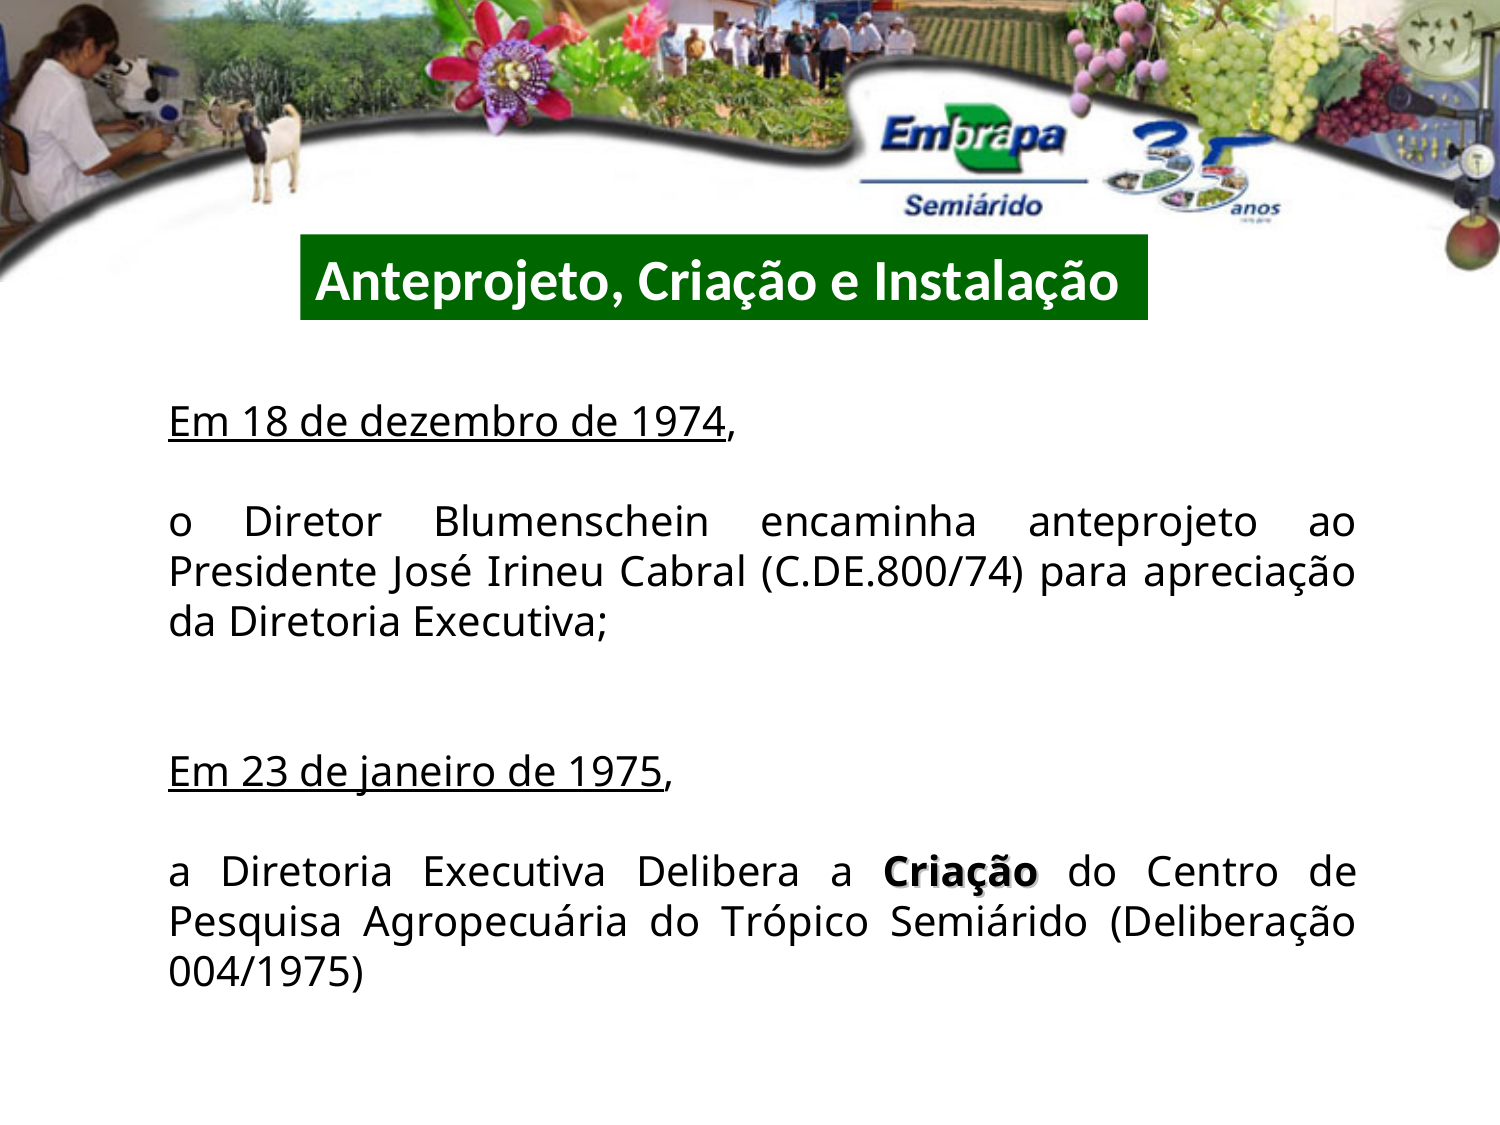

Anteprojeto, Criação e Instalação
Em 18 de dezembro de 1974,
o Diretor Blumenschein encaminha anteprojeto ao Presidente José Irineu Cabral (C.DE.800/74) para apreciação da Diretoria Executiva;
Em 23 de janeiro de 1975,
a Diretoria Executiva Delibera a Criação do Centro de Pesquisa Agropecuária do Trópico Semiárido (Deliberação 004/1975)